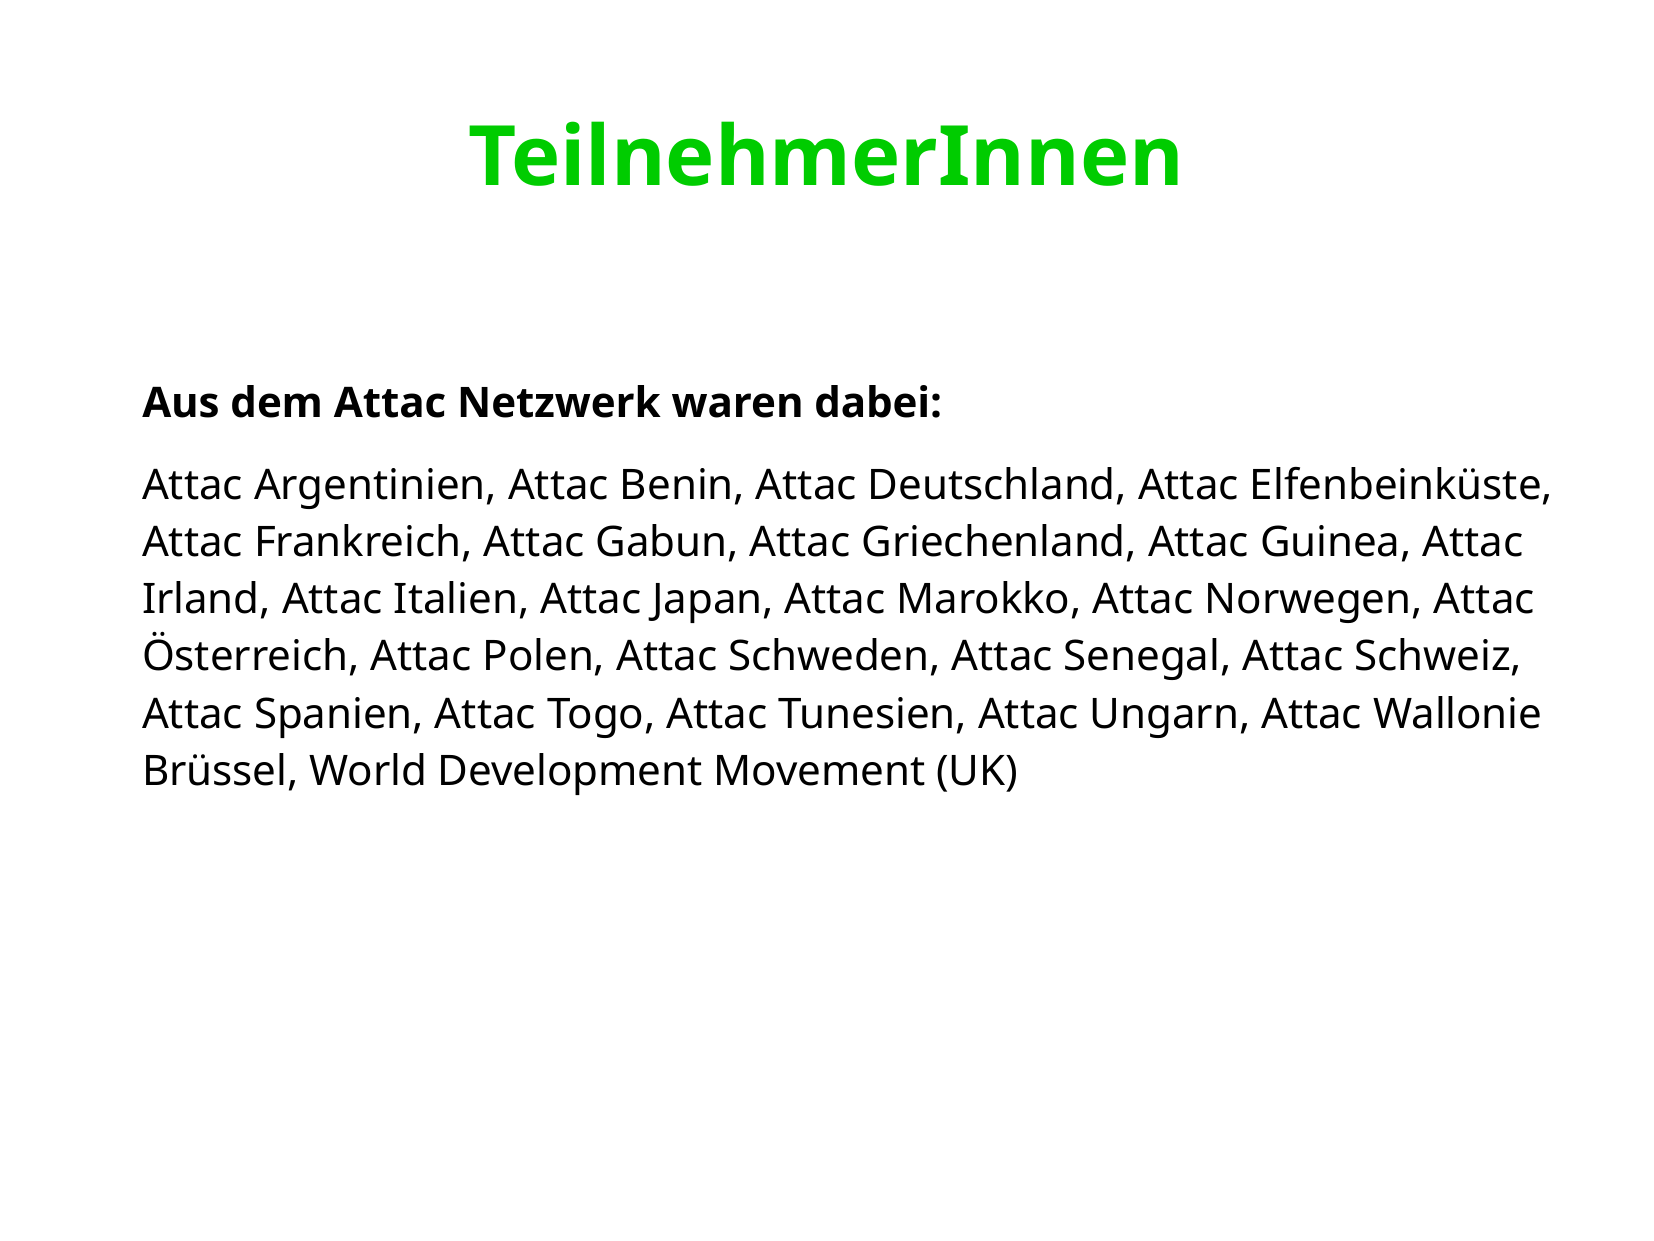

# TeilnehmerInnen
Aus dem Attac Netzwerk waren dabei:
Attac Argentinien, Attac Benin, Attac Deutschland, Attac Elfenbeinküste, Attac Frankreich, Attac Gabun, Attac Griechenland, Attac Guinea, Attac Irland, Attac Italien, Attac Japan, Attac Marokko, Attac Norwegen, Attac Österreich, Attac Polen, Attac Schweden, Attac Senegal, Attac Schweiz, Attac Spanien, Attac Togo, Attac Tunesien, Attac Ungarn, Attac Wallonie Brüssel, World Development Movement (UK)